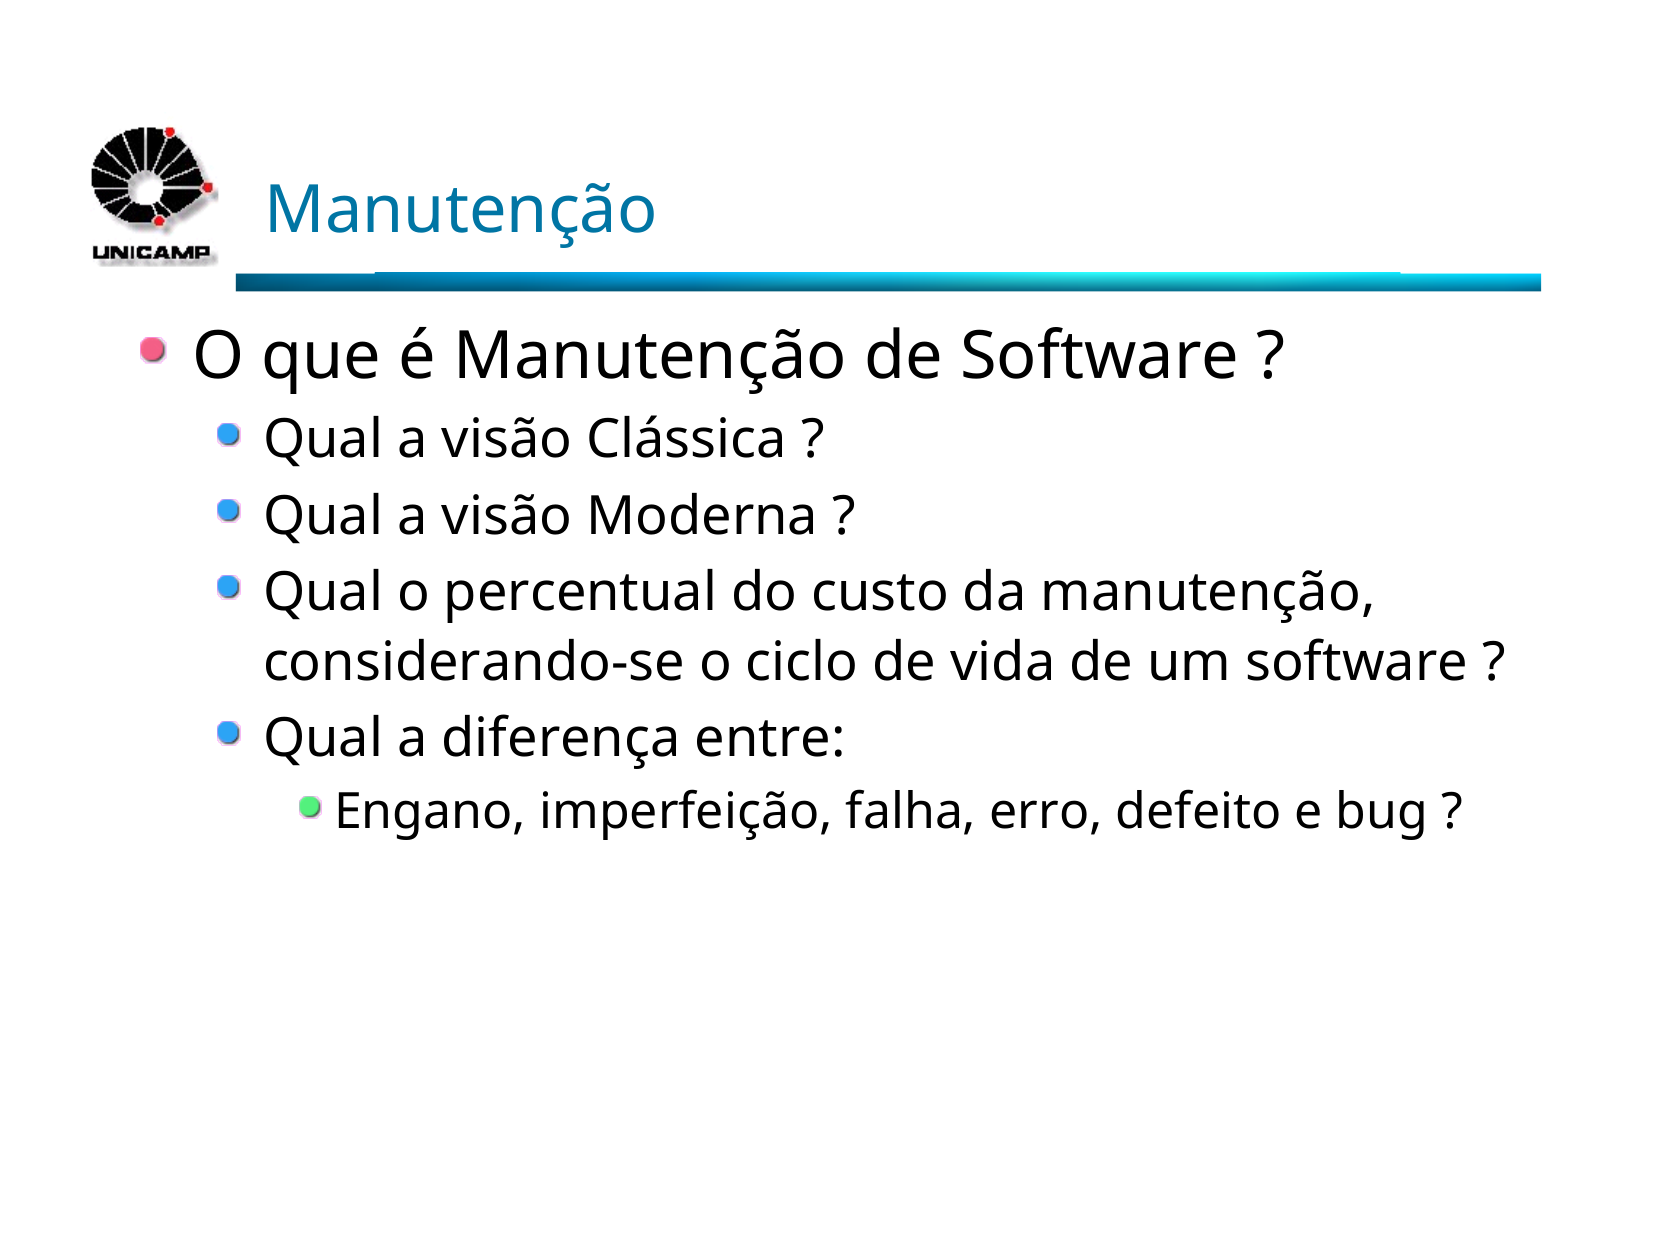

# Manutenção
O que é Manutenção de Software ?
Qual a visão Clássica ?
Qual a visão Moderna ?
Qual o percentual do custo da manutenção, considerando-se o ciclo de vida de um software ?
Qual a diferença entre:
Engano, imperfeição, falha, erro, defeito e bug ?